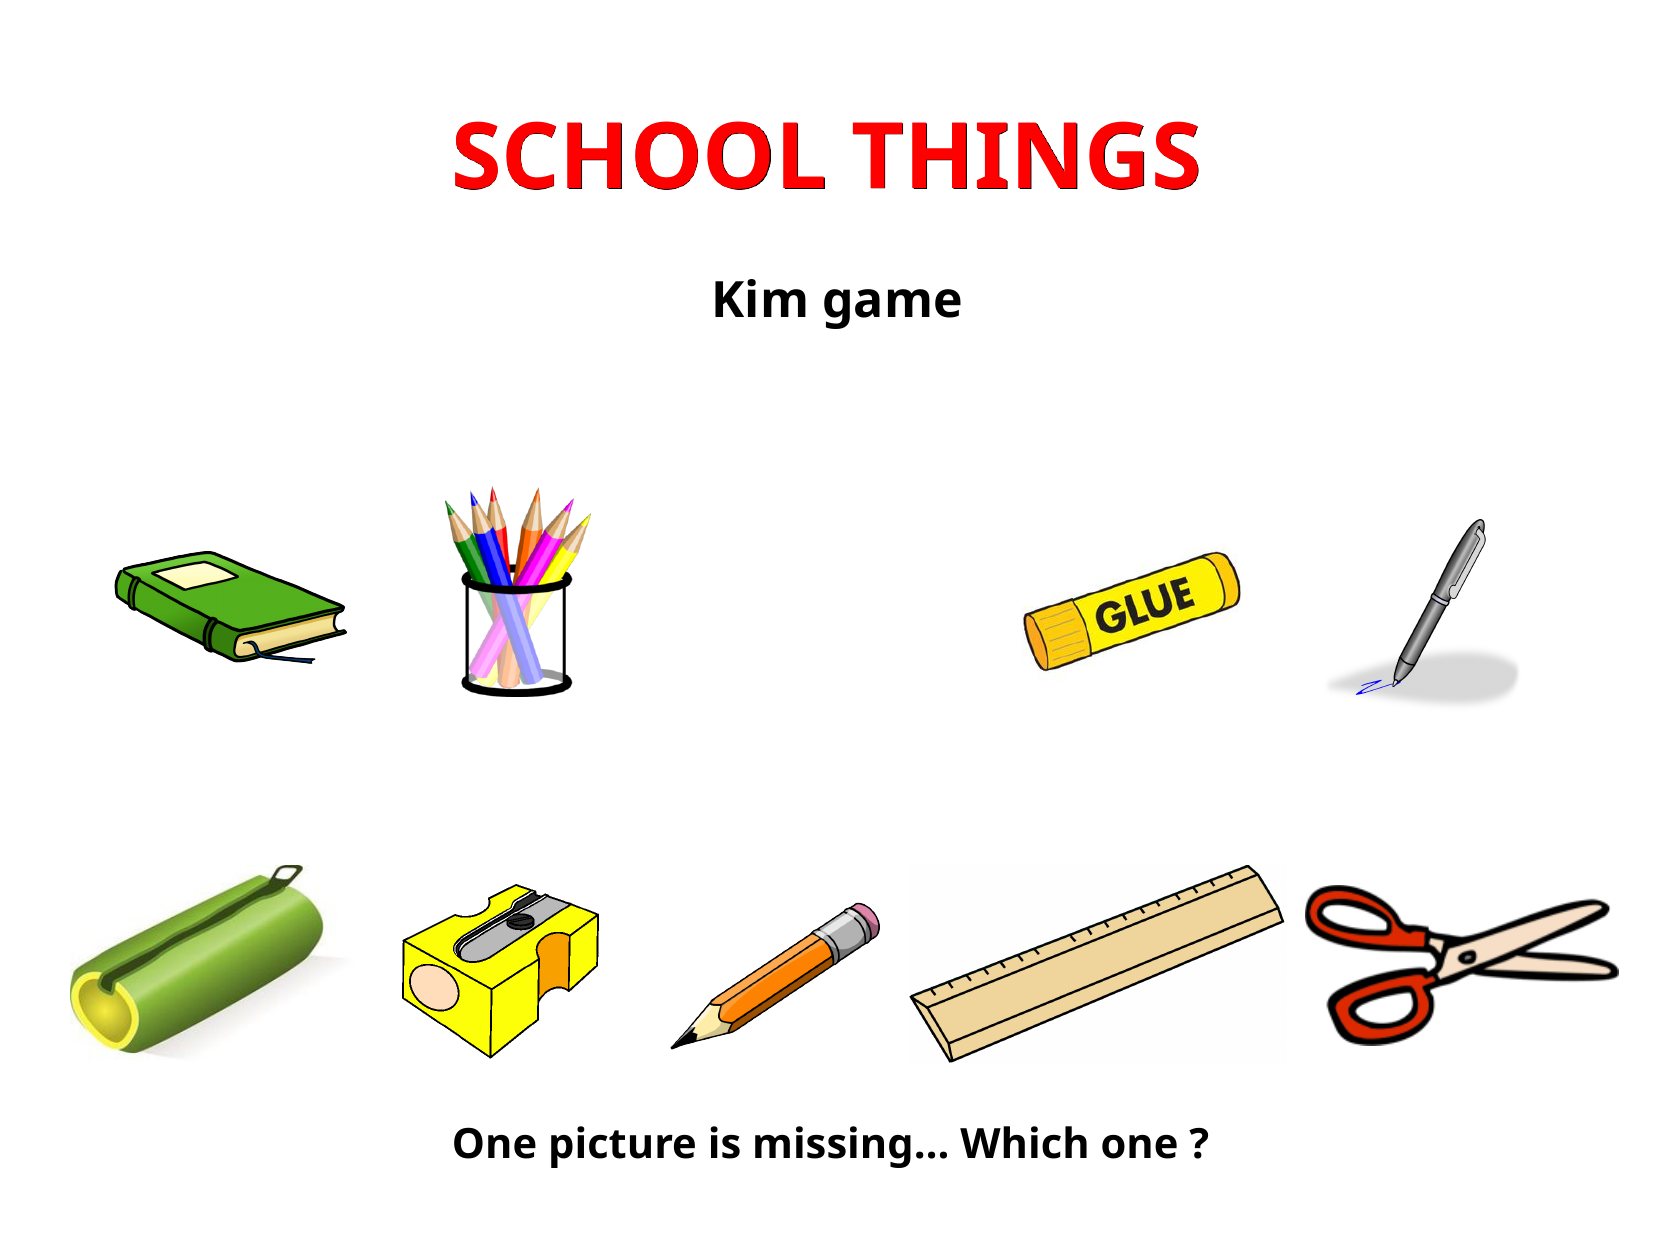

# SCHOOL THINGS
Kim game
One picture is missing… Which one ?